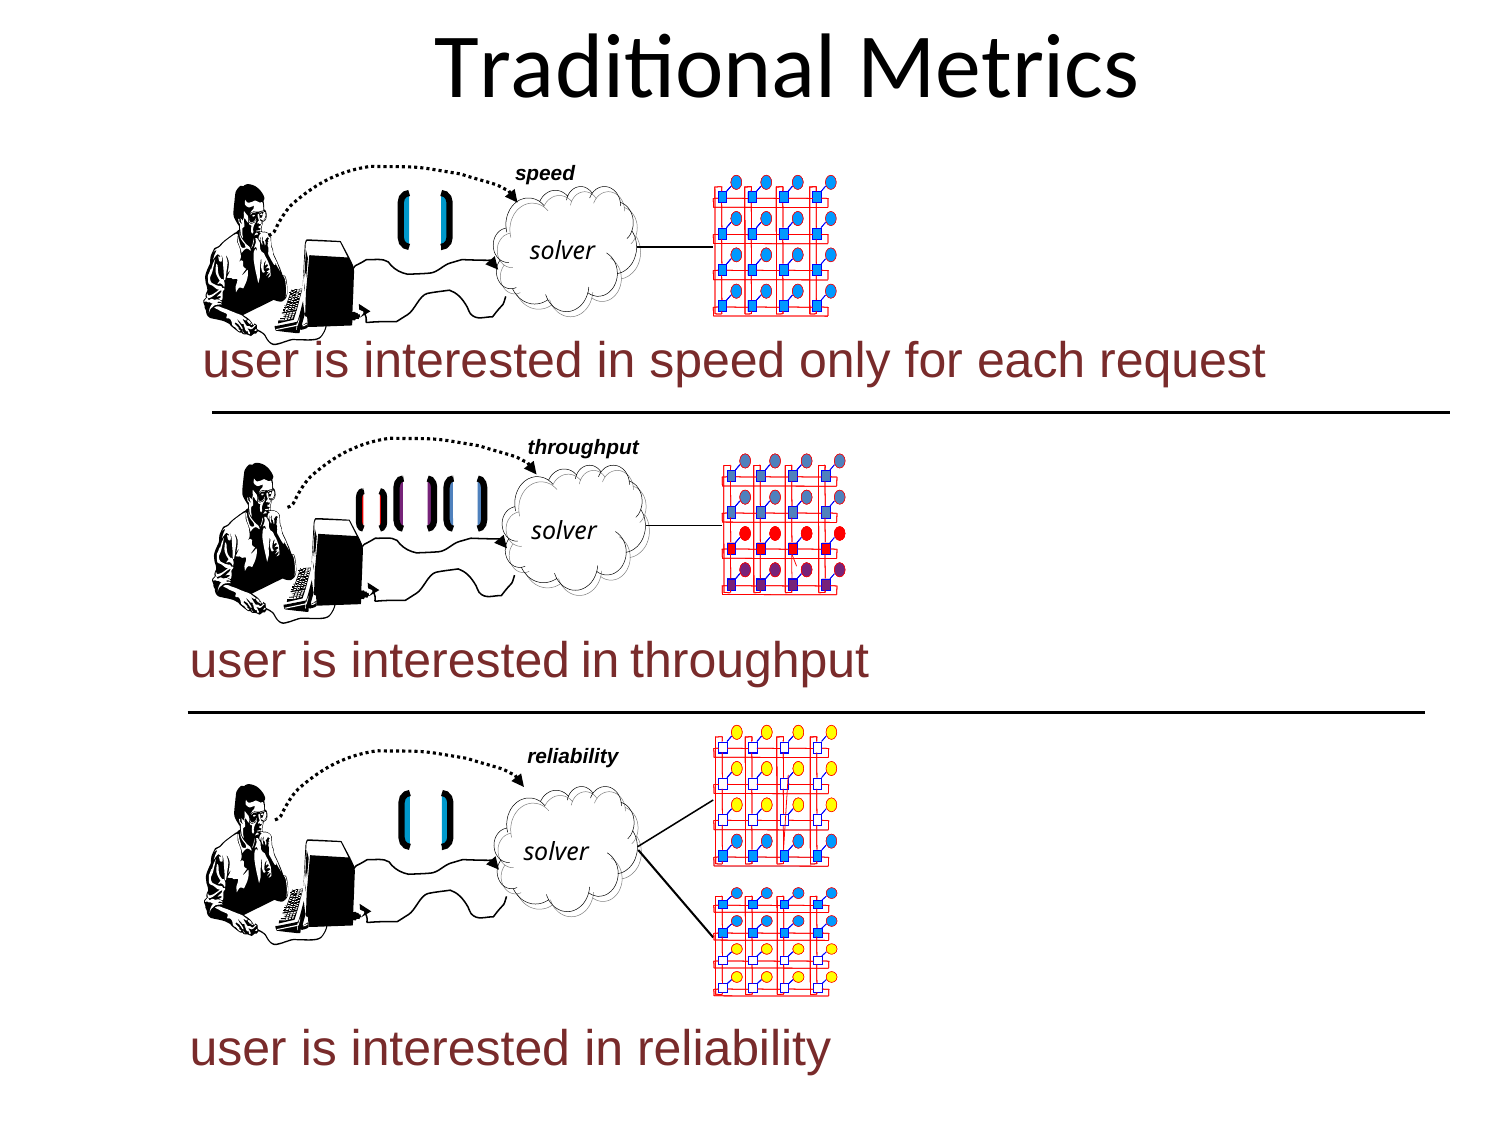

Traditional Metrics
speed
solver
user is interested in speed only for each request
throughput
solver
user is interested in throughput
reliability
solver
user is interested in reliability